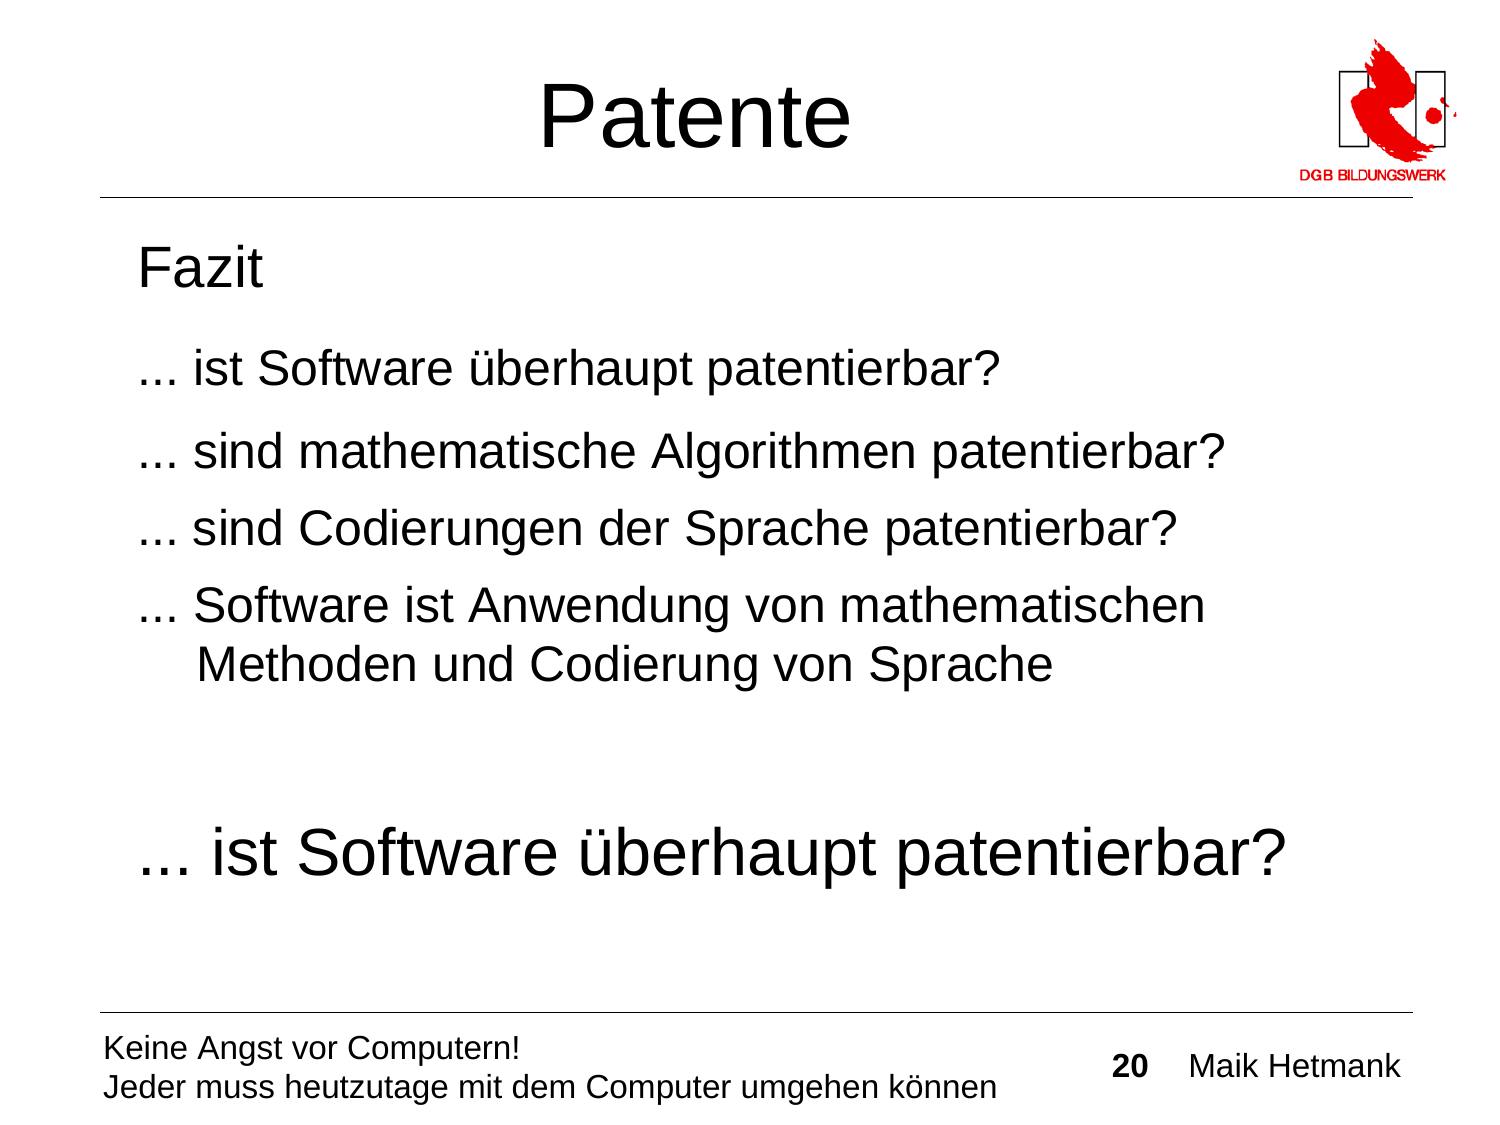

# Patente
Fazit
... ist Software überhaupt patentierbar?
... sind mathematische Algorithmen patentierbar?
... sind Codierungen der Sprache patentierbar?
... Software ist Anwendung von mathematischen Methoden und Codierung von Sprache
... ist Software überhaupt patentierbar?